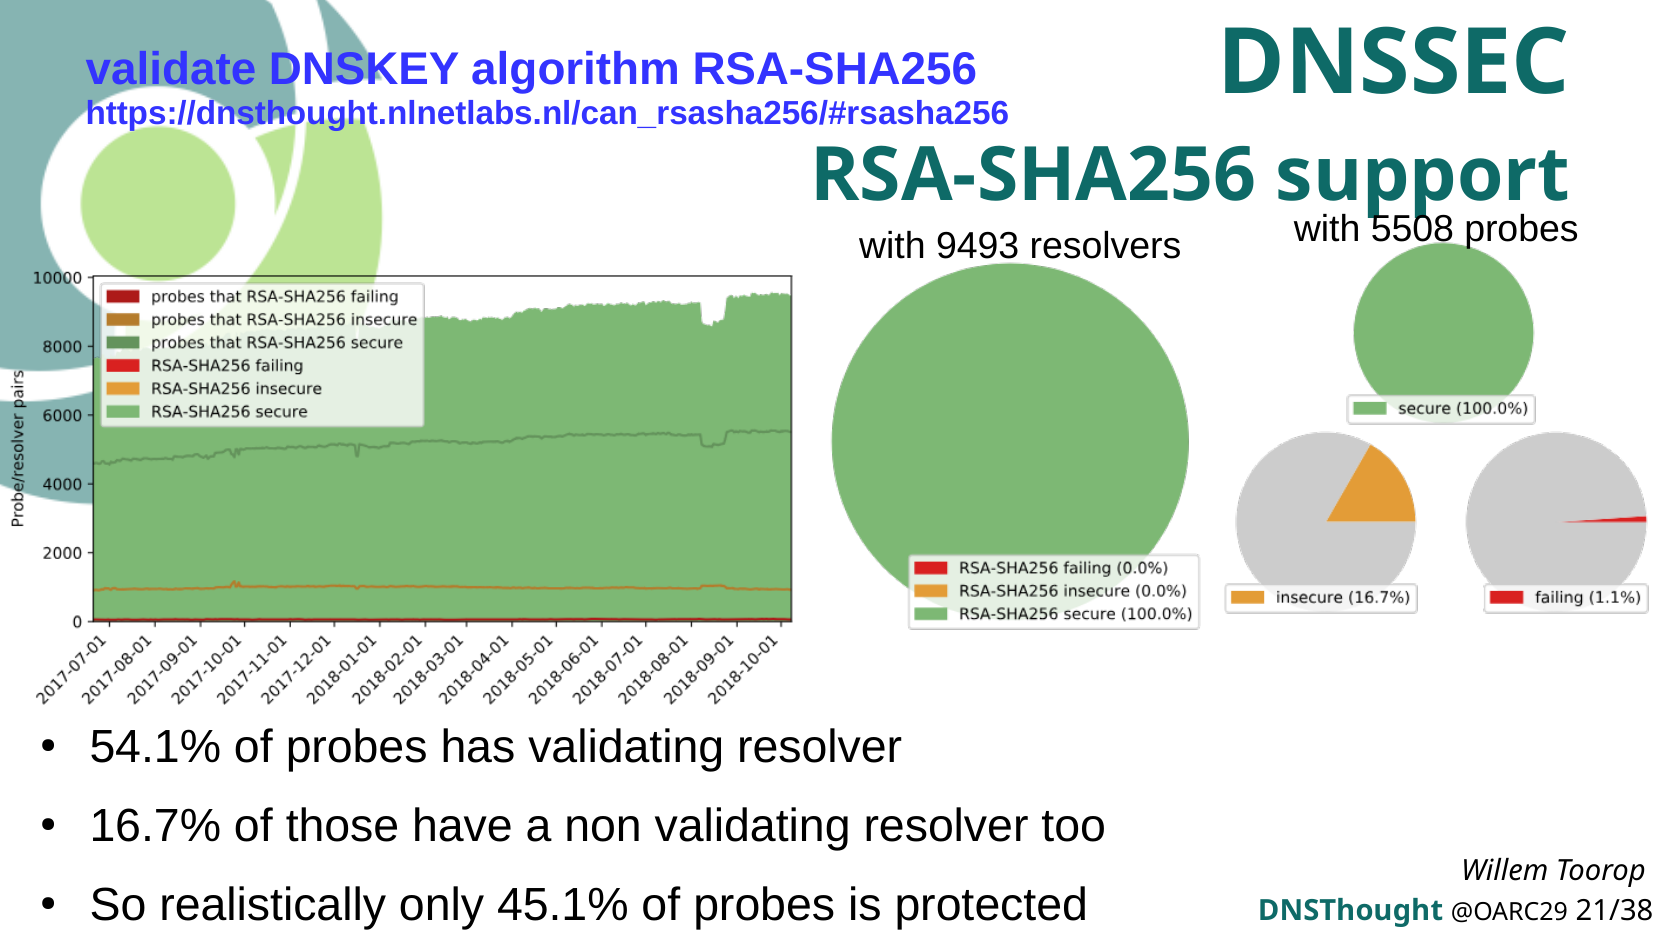

# DNSSEC RSA-SHA256 support
validate DNSKEY algorithm RSA-SHA256
https://dnsthought.nlnetlabs.nl/can_rsasha256/#rsasha256
with 5508 probes
with 9493 resolvers
54.1% of probes has validating resolver
16.7% of those have a non validating resolver too
So realistically only 45.1% of probes is protected
21